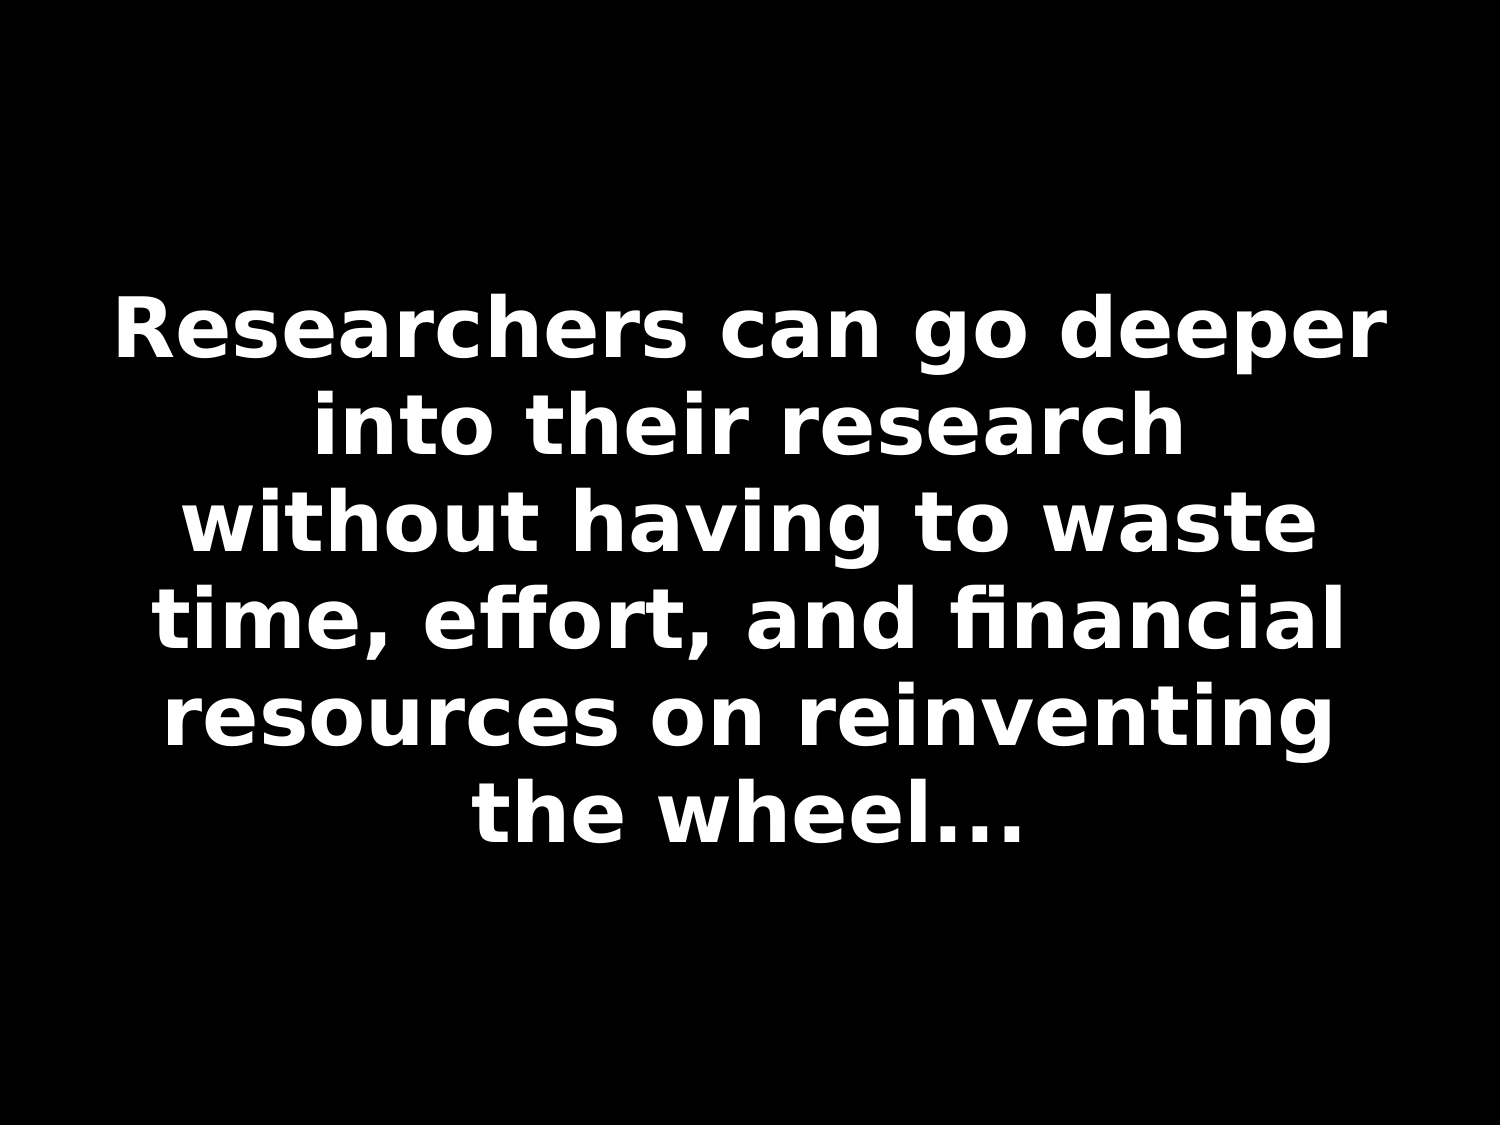

# Researchers can go deeper into their research without having to waste time, effort, and financial resources on reinventing the wheel...